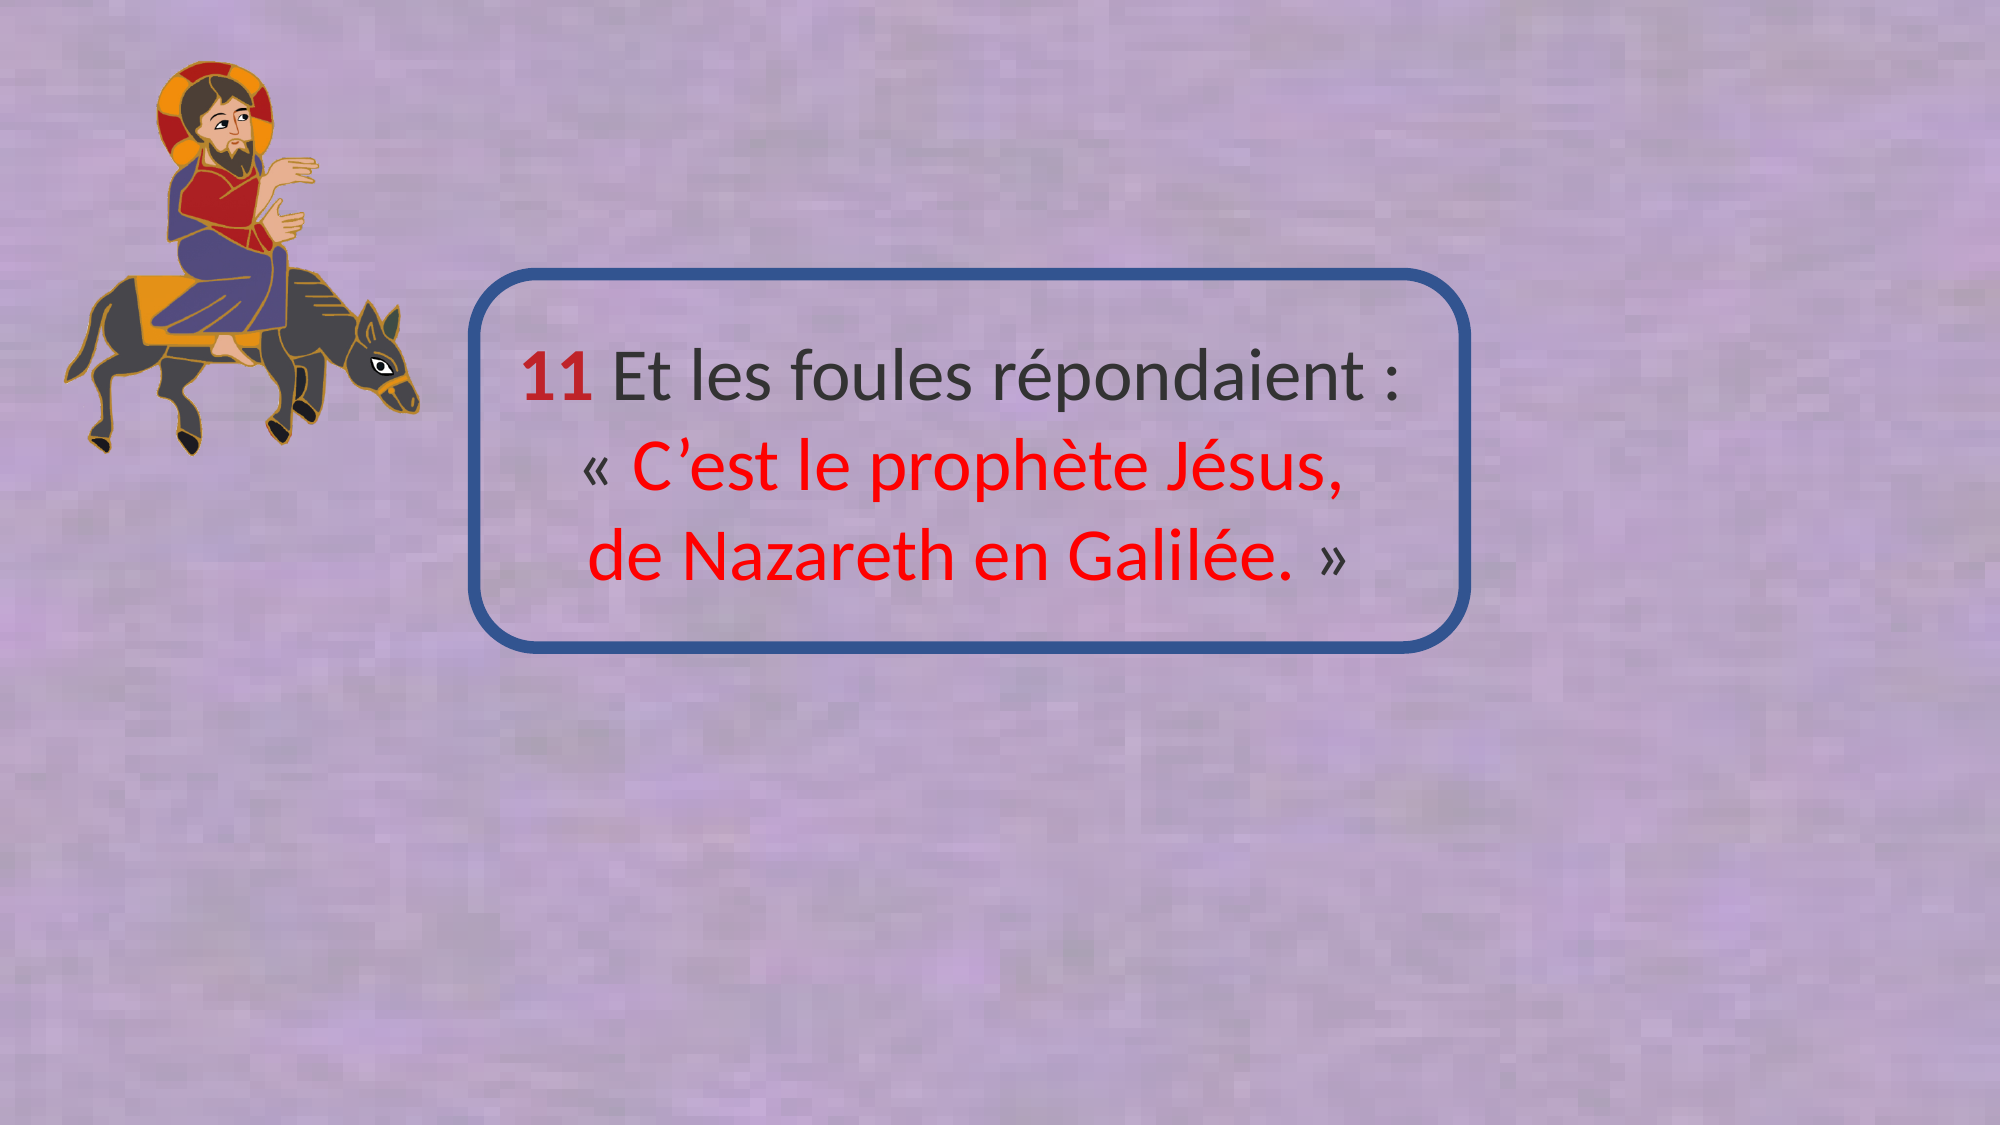

11 Et les foules répondaient :
« C’est le prophète Jésus,
de Nazareth en Galilée. »